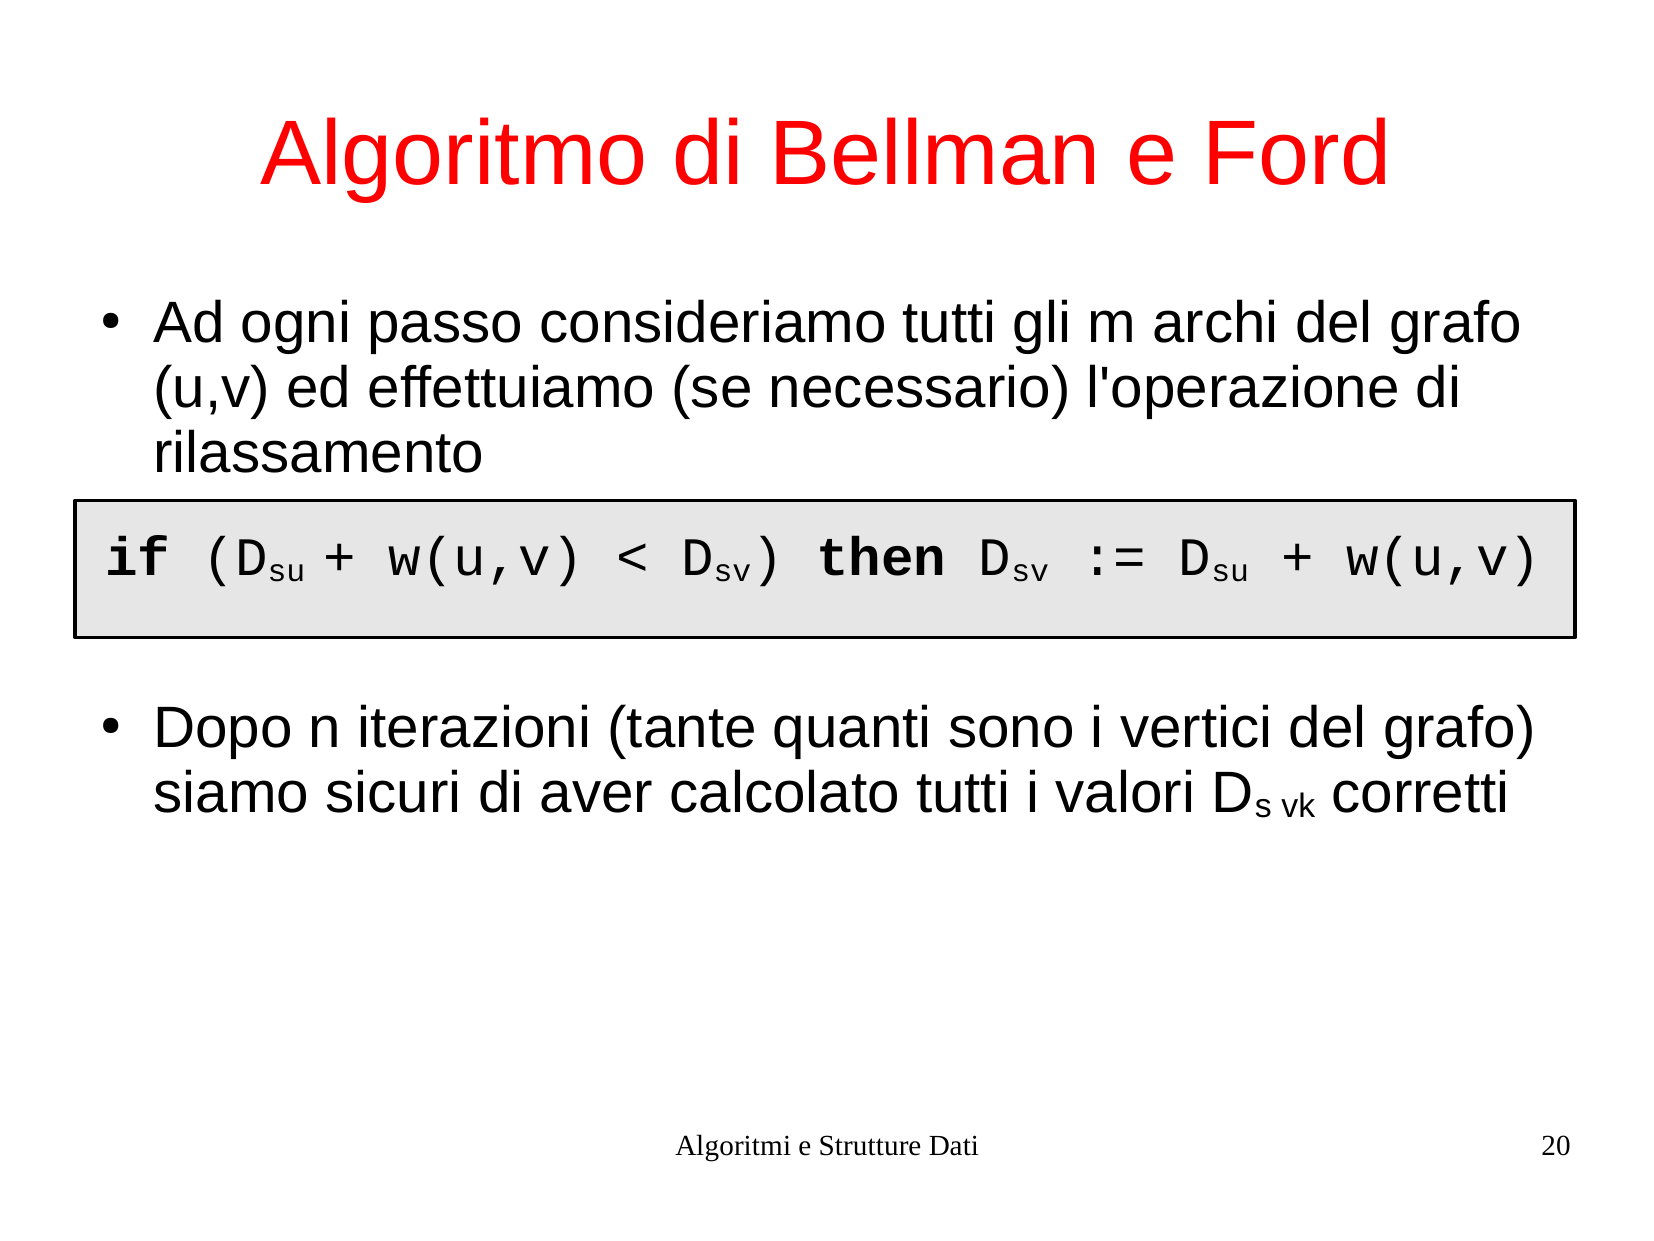

# Algoritmo di Bellman e Ford
Ad ogni passo consideriamo tutti gli m archi del grafo (u,v) ed effettuiamo (se necessario) l'operazione di rilassamento
Dopo n iterazioni (tante quanti sono i vertici del grafo) siamo sicuri di aver calcolato tutti i valori Ds vk corretti
if (Dsu + w(u,v) < Dsv) then Dsv := Dsu + w(u,v)
Algoritmi e Strutture Dati
20